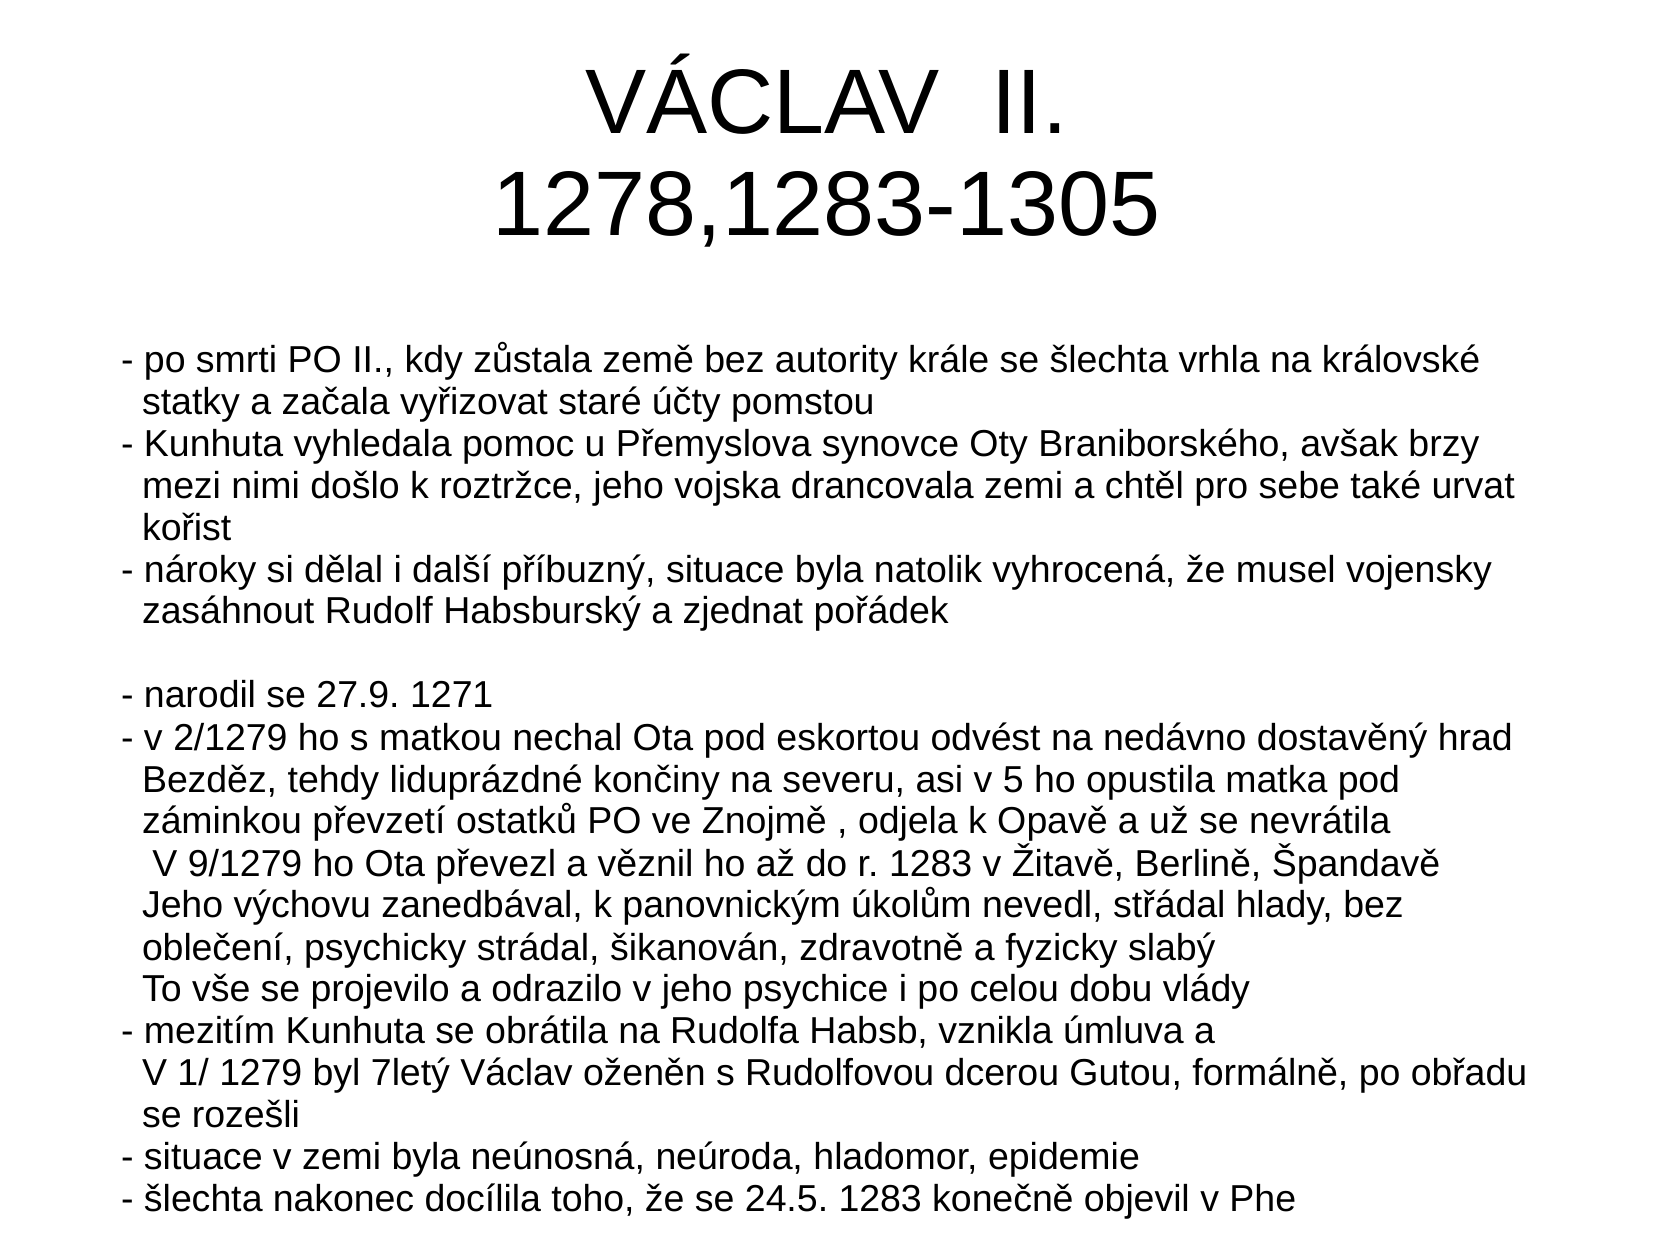

# VÁCLAV II. 1278,1283-1305
- po smrti PO II., kdy zůstala země bez autority krále se šlechta vrhla na královské statky a začala vyřizovat staré účty pomstou
- Kunhuta vyhledala pomoc u Přemyslova synovce Oty Braniborského, avšak brzy mezi nimi došlo k roztržce, jeho vojska drancovala zemi a chtěl pro sebe také urvat kořist
- nároky si dělal i další příbuzný, situace byla natolik vyhrocená, že musel vojensky zasáhnout Rudolf Habsburský a zjednat pořádek
- narodil se 27.9. 1271
- v 2/1279 ho s matkou nechal Ota pod eskortou odvést na nedávno dostavěný hrad Bezděz, tehdy liduprázdné končiny na severu, asi v 5 ho opustila matka pod záminkou převzetí ostatků PO ve Znojmě , odjela k Opavě a už se nevrátila
 V 9/1279 ho Ota převezl a věznil ho až do r. 1283 v Žitavě, Berlině, Špandavě
 Jeho výchovu zanedbával, k panovnickým úkolům nevedl, střádal hlady, bez oblečení, psychicky strádal, šikanován, zdravotně a fyzicky slabý
 To vše se projevilo a odrazilo v jeho psychice i po celou dobu vlády
- mezitím Kunhuta se obrátila na Rudolfa Habsb, vznikla úmluva a
 V 1/ 1279 byl 7letý Václav oženěn s Rudolfovou dcerou Gutou, formálně, po obřadu se rozešli
- situace v zemi byla neúnosná, neúroda, hladomor, epidemie
- šlechta nakonec docílila toho, že se 24.5. 1283 konečně objevil v Phe